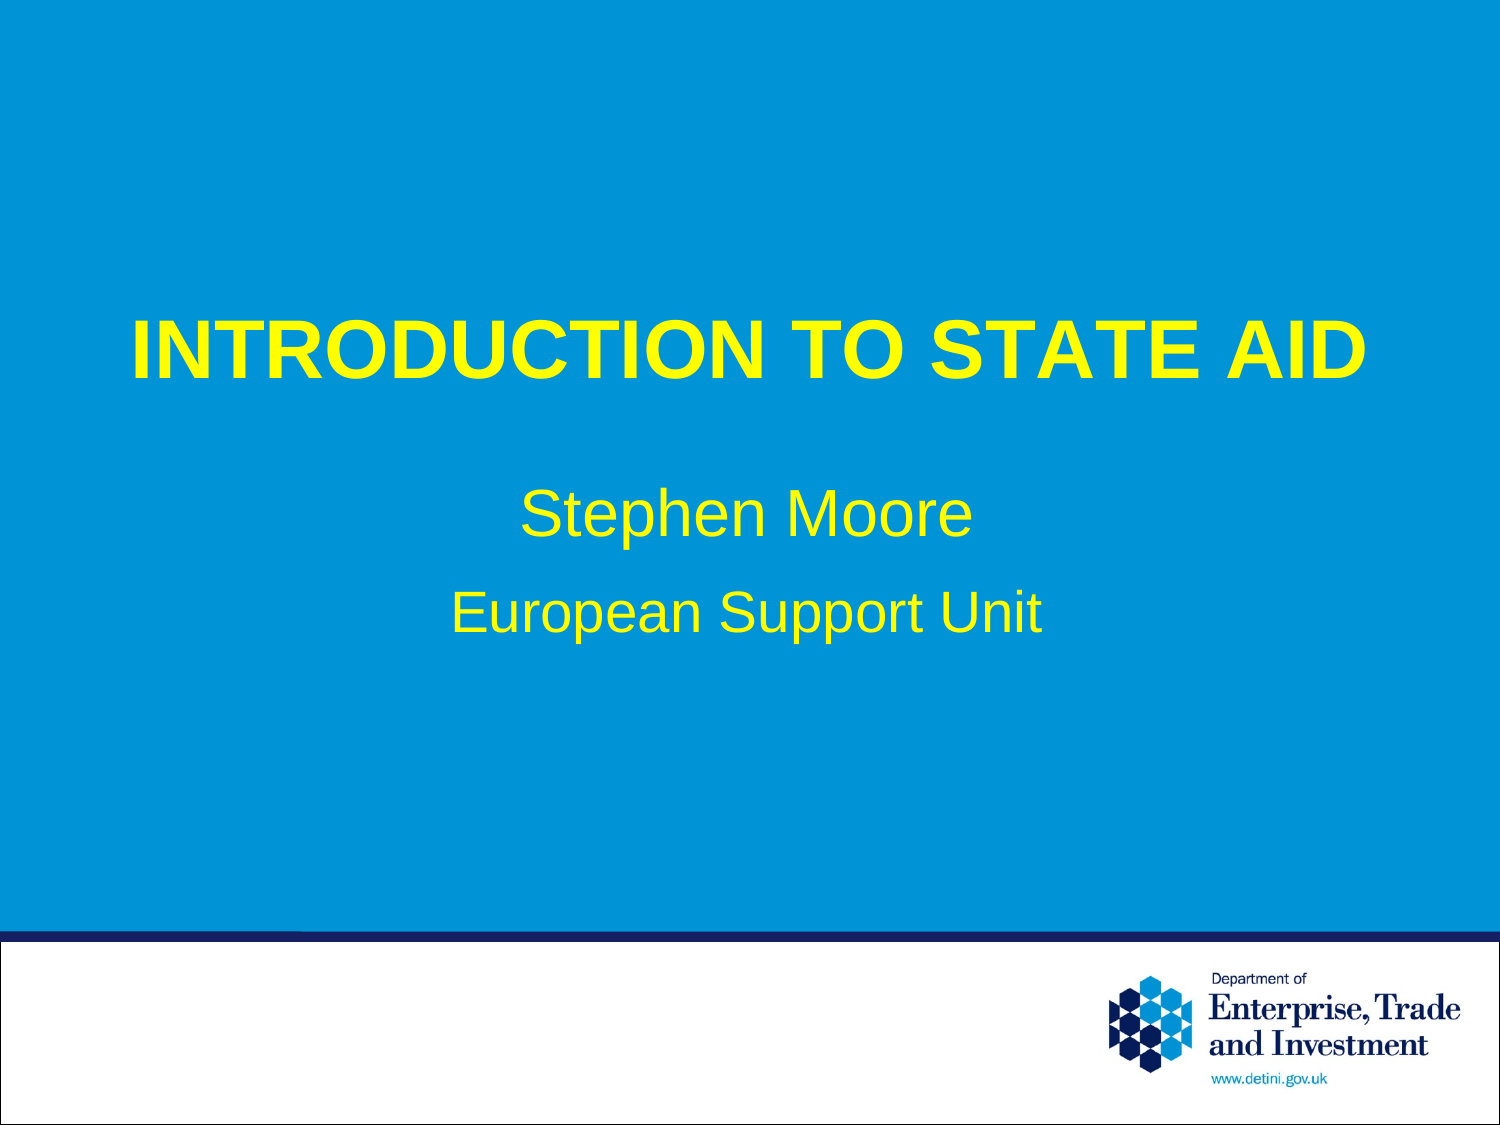

# INTRODUCTION TO STATE AID
Stephen Moore
European Support Unit